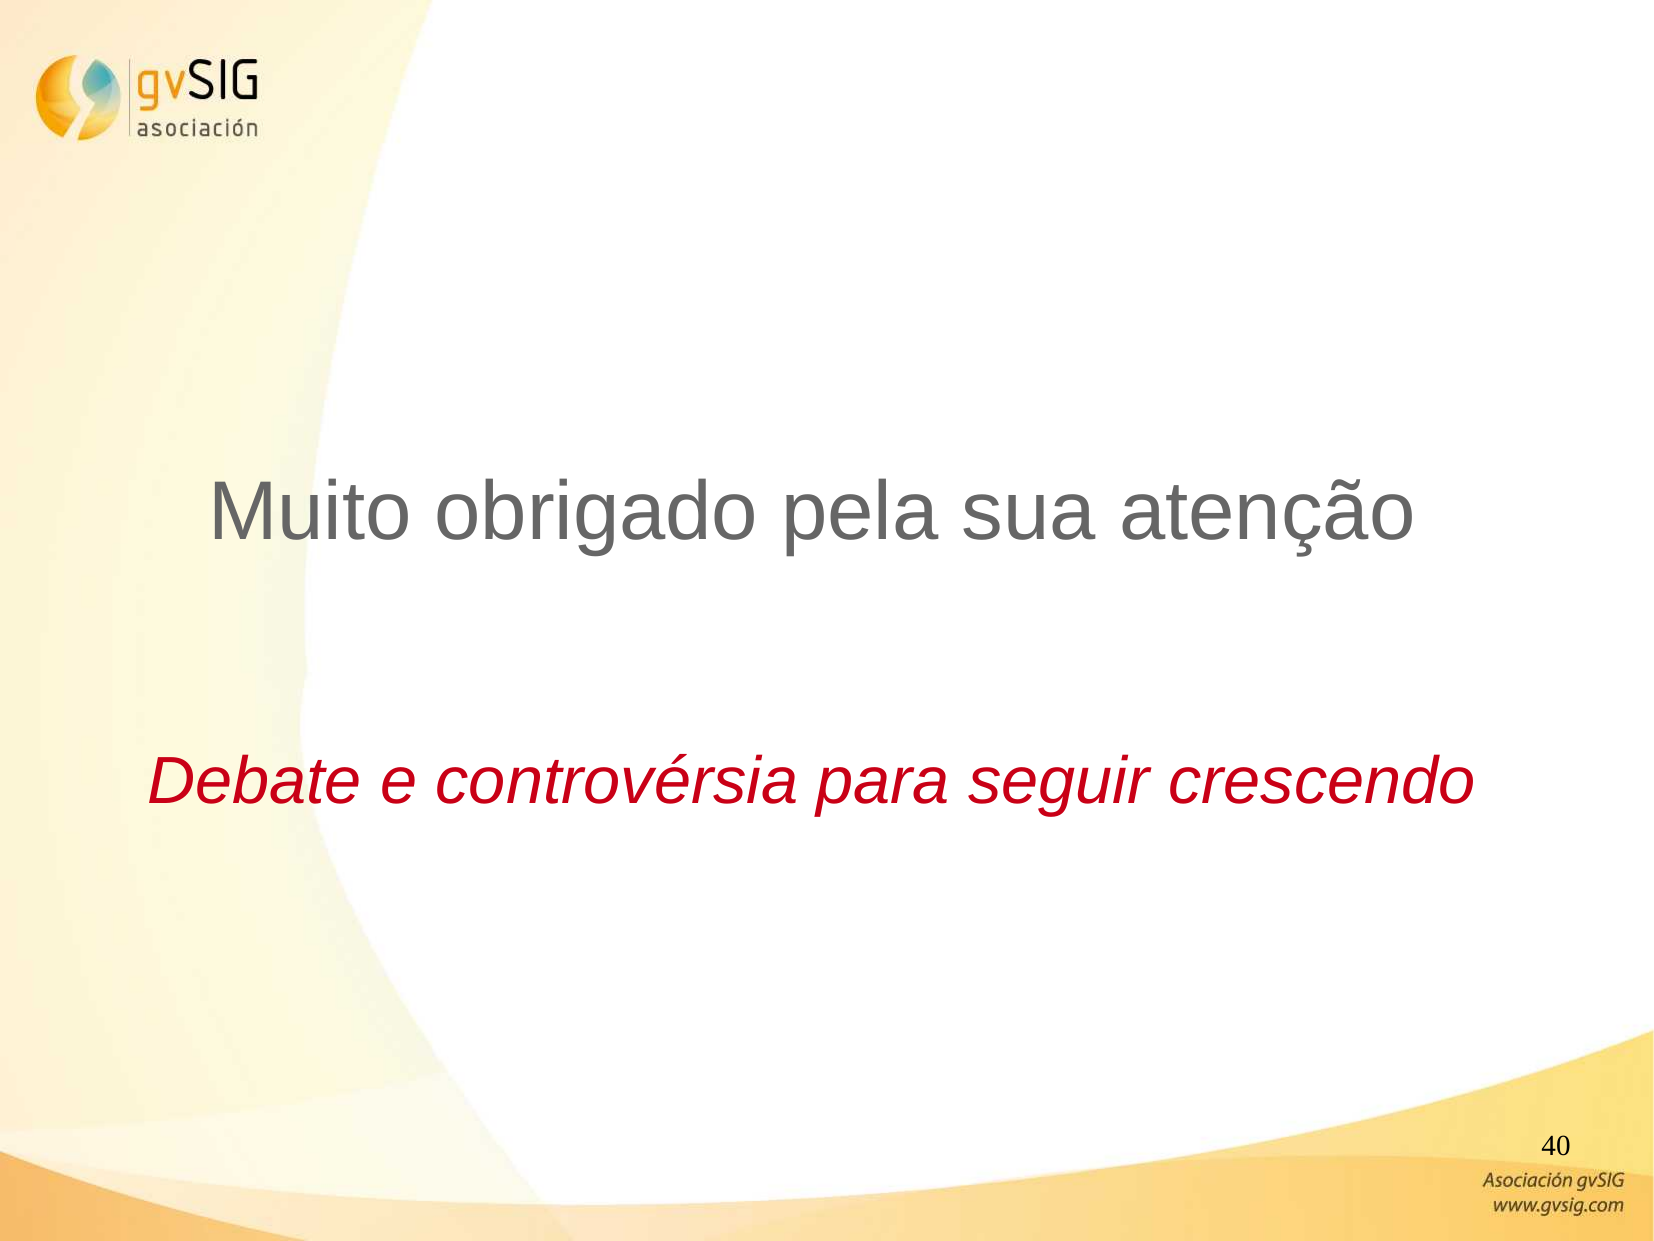

Muito obrigado pela sua atenção
Debate e controvérsia para seguir crescendo
40